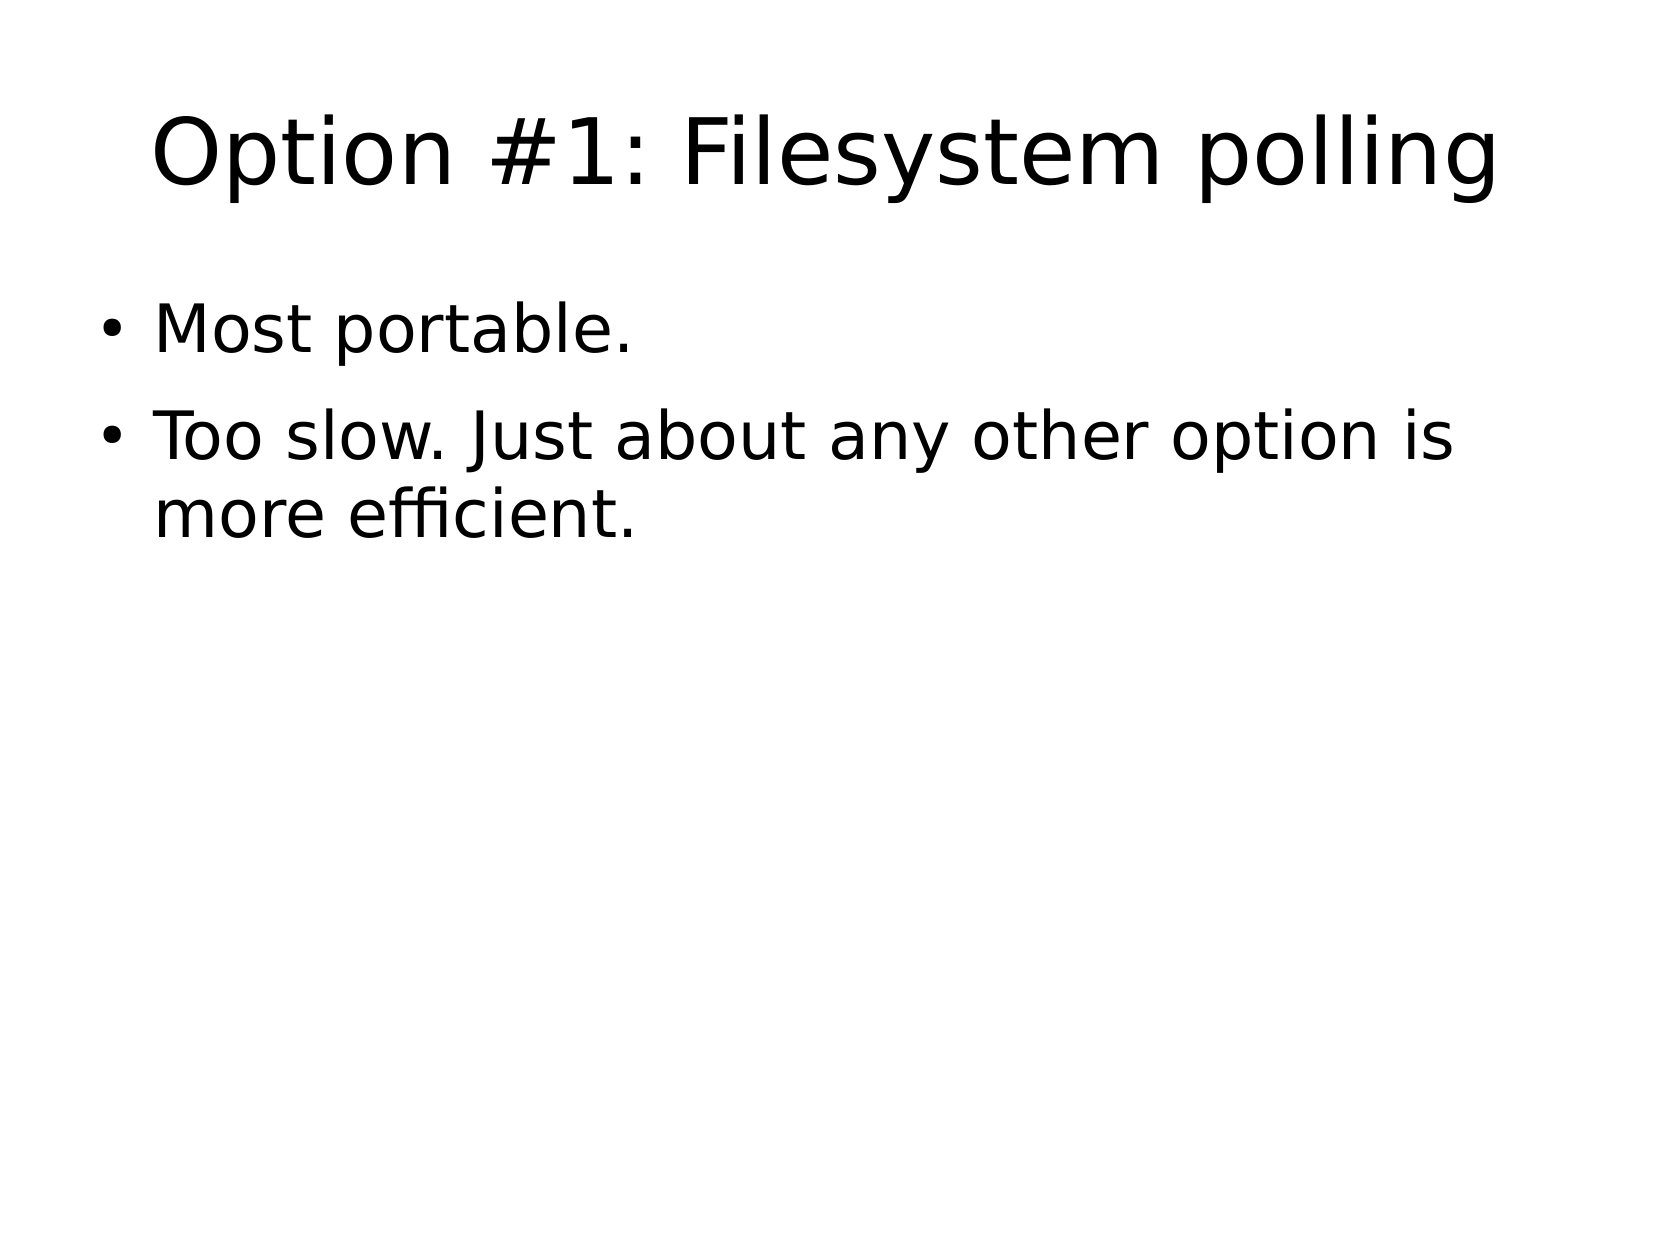

# Option #1: Filesystem polling
Most portable.
Too slow. Just about any other option is more efficient.